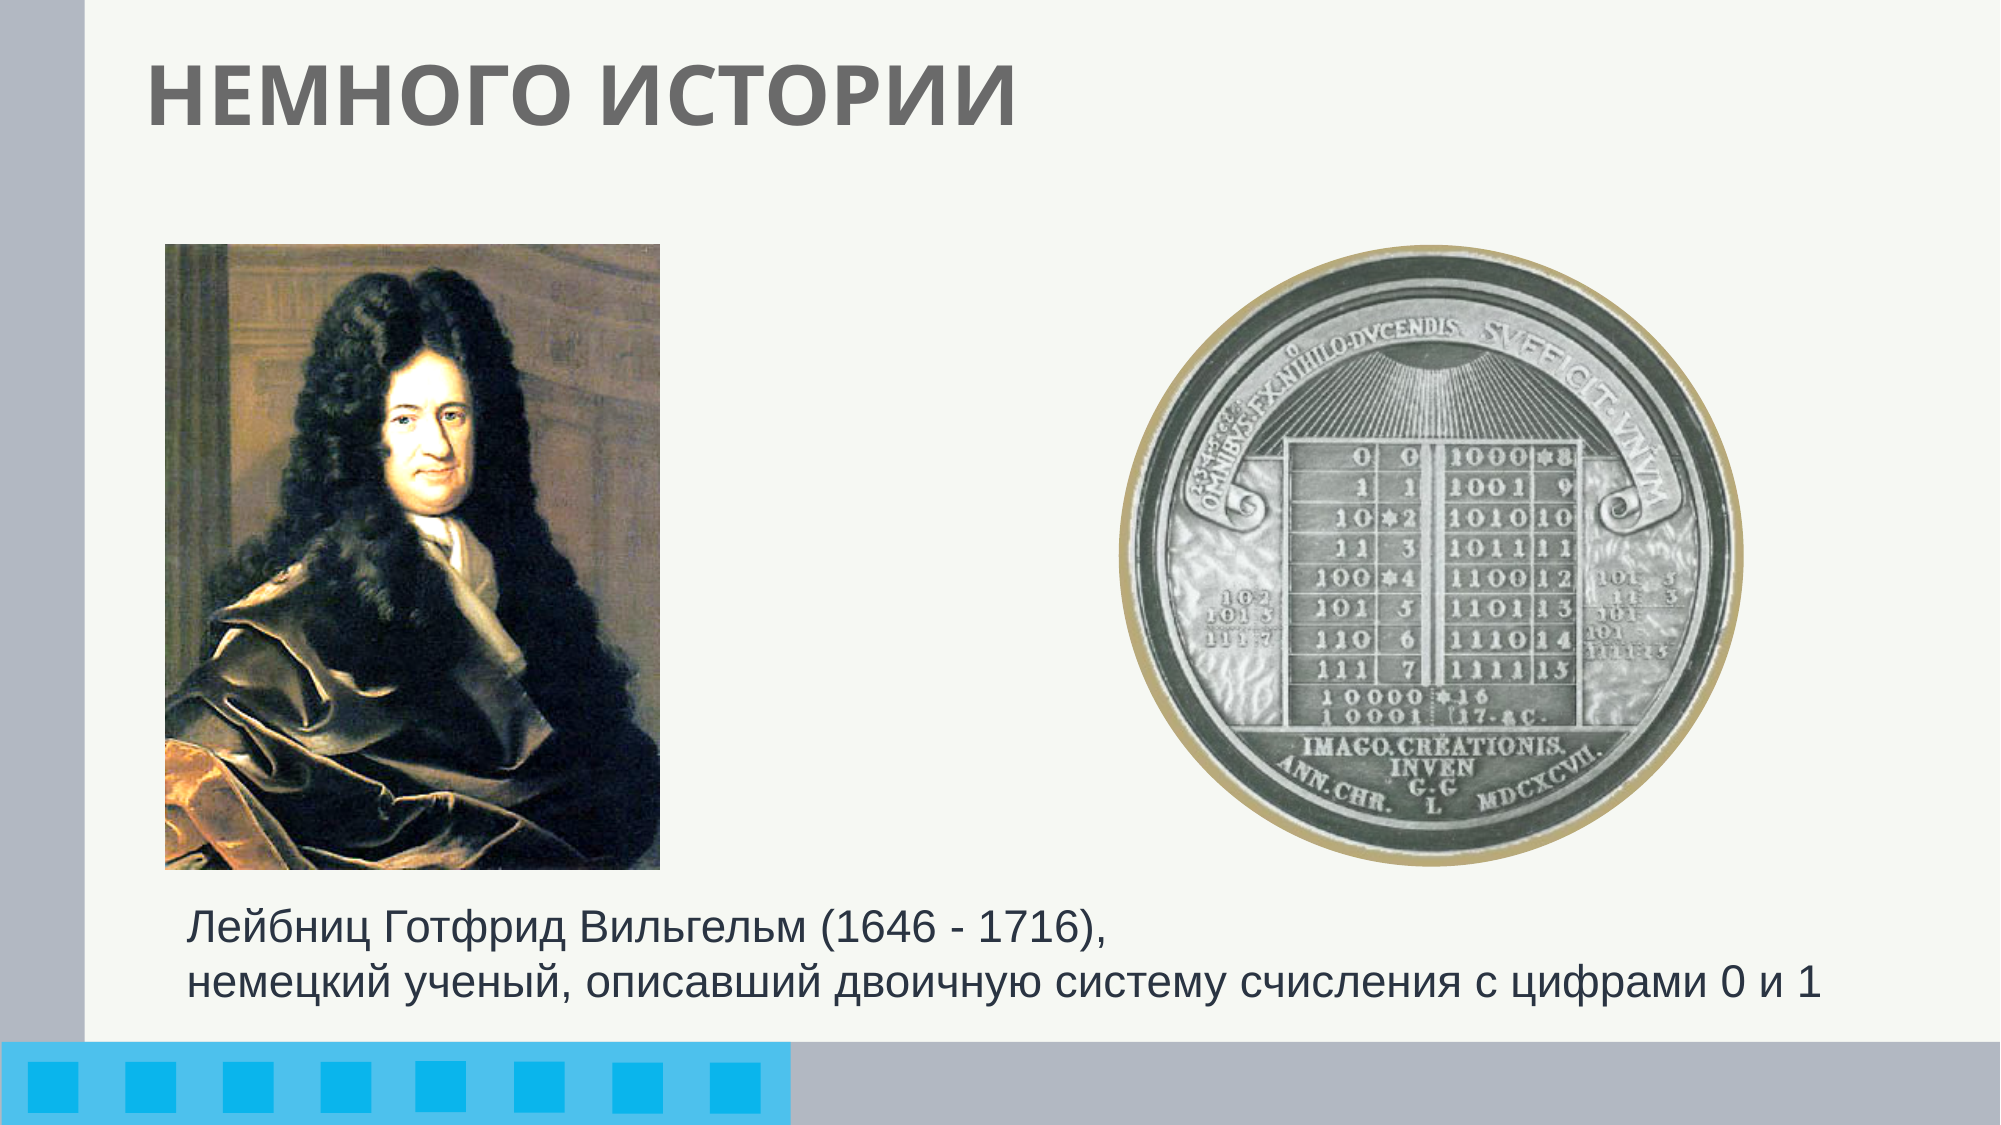

# НЕМНОГО ИСТОРИИ
Лейбниц Готфрид Вильгельм (1646 - 1716),
немецкий ученый, описавший двоичную систему счисления с цифрами 0 и 1